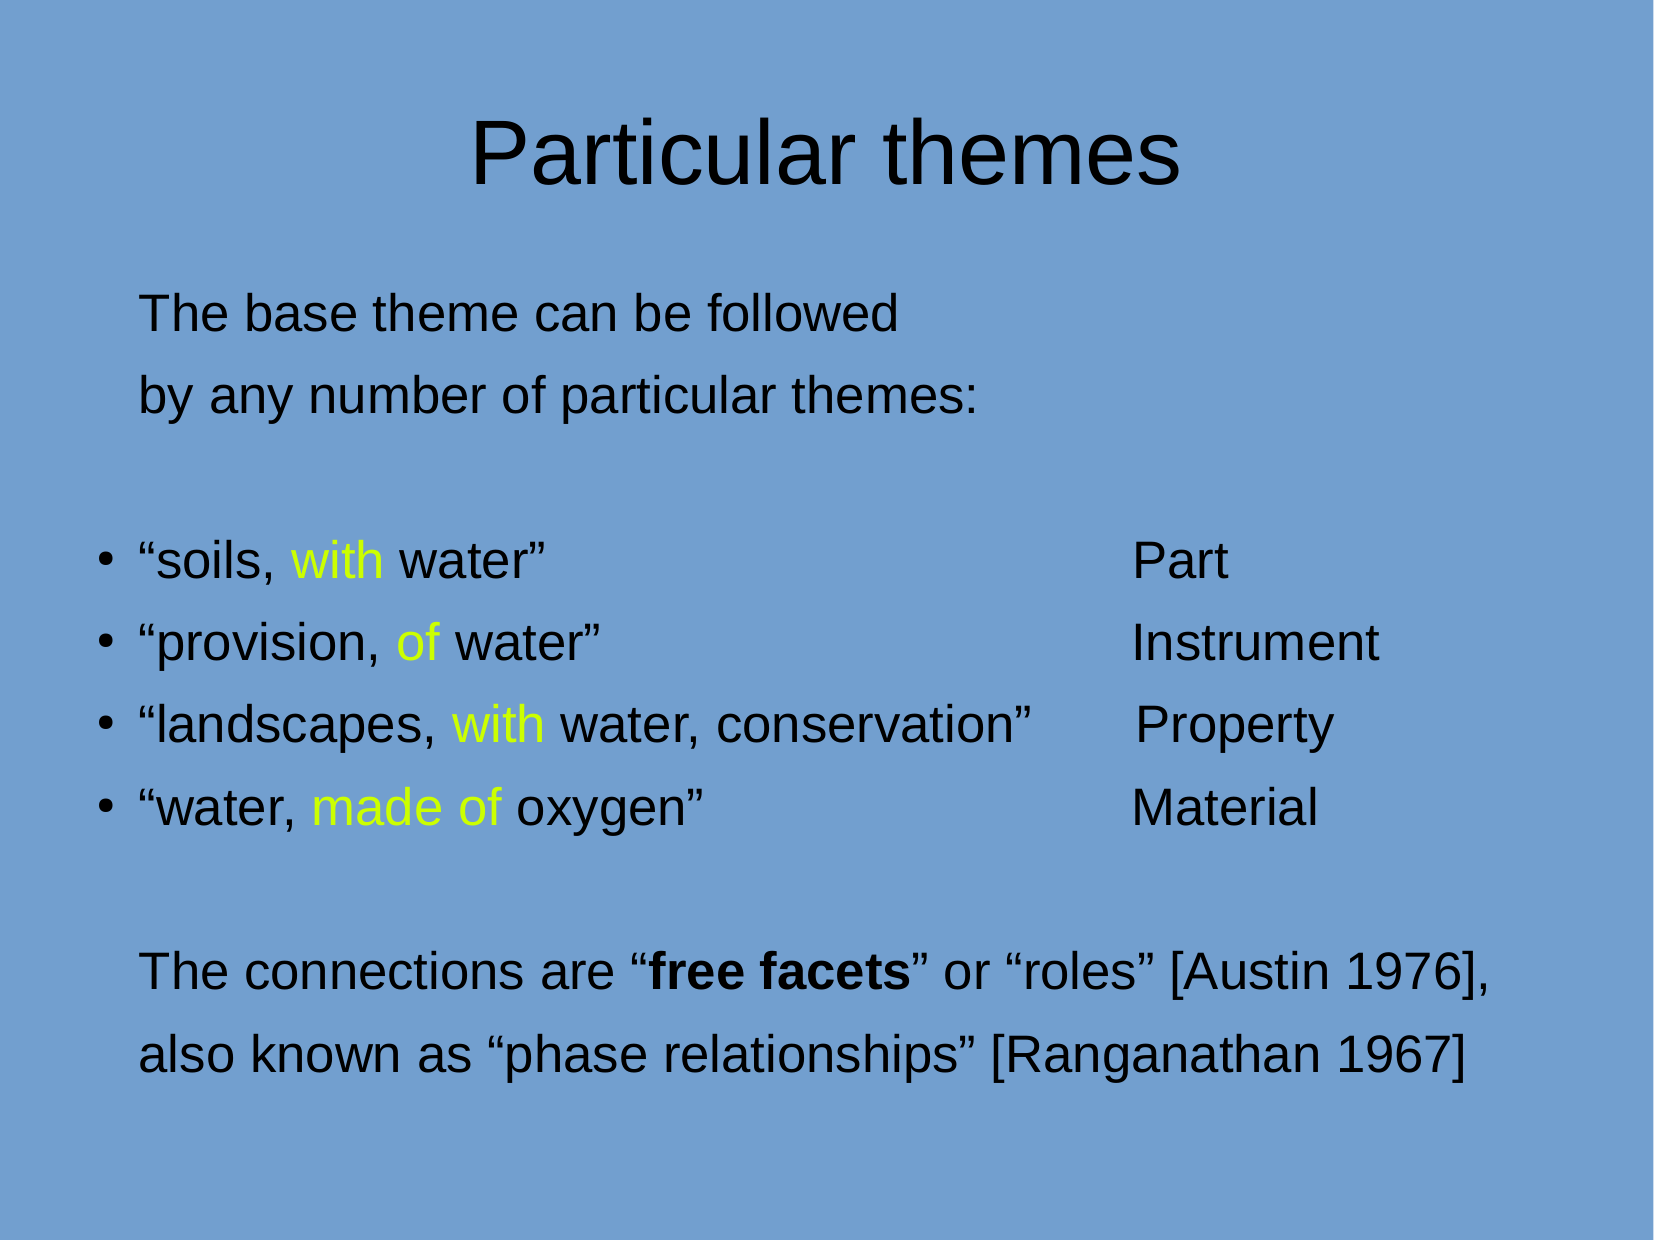

# Particular themes
The base theme can be followed
by any number of particular themes:
“soils, with water”			 				 Part
“provision, of water” 					 	 Instrument
“landscapes, with water, conservation” Property
“water, made of oxygen” Material
The connections are “free facets” or “roles” [Austin 1976],
also known as “phase relationships” [Ranganathan 1967]